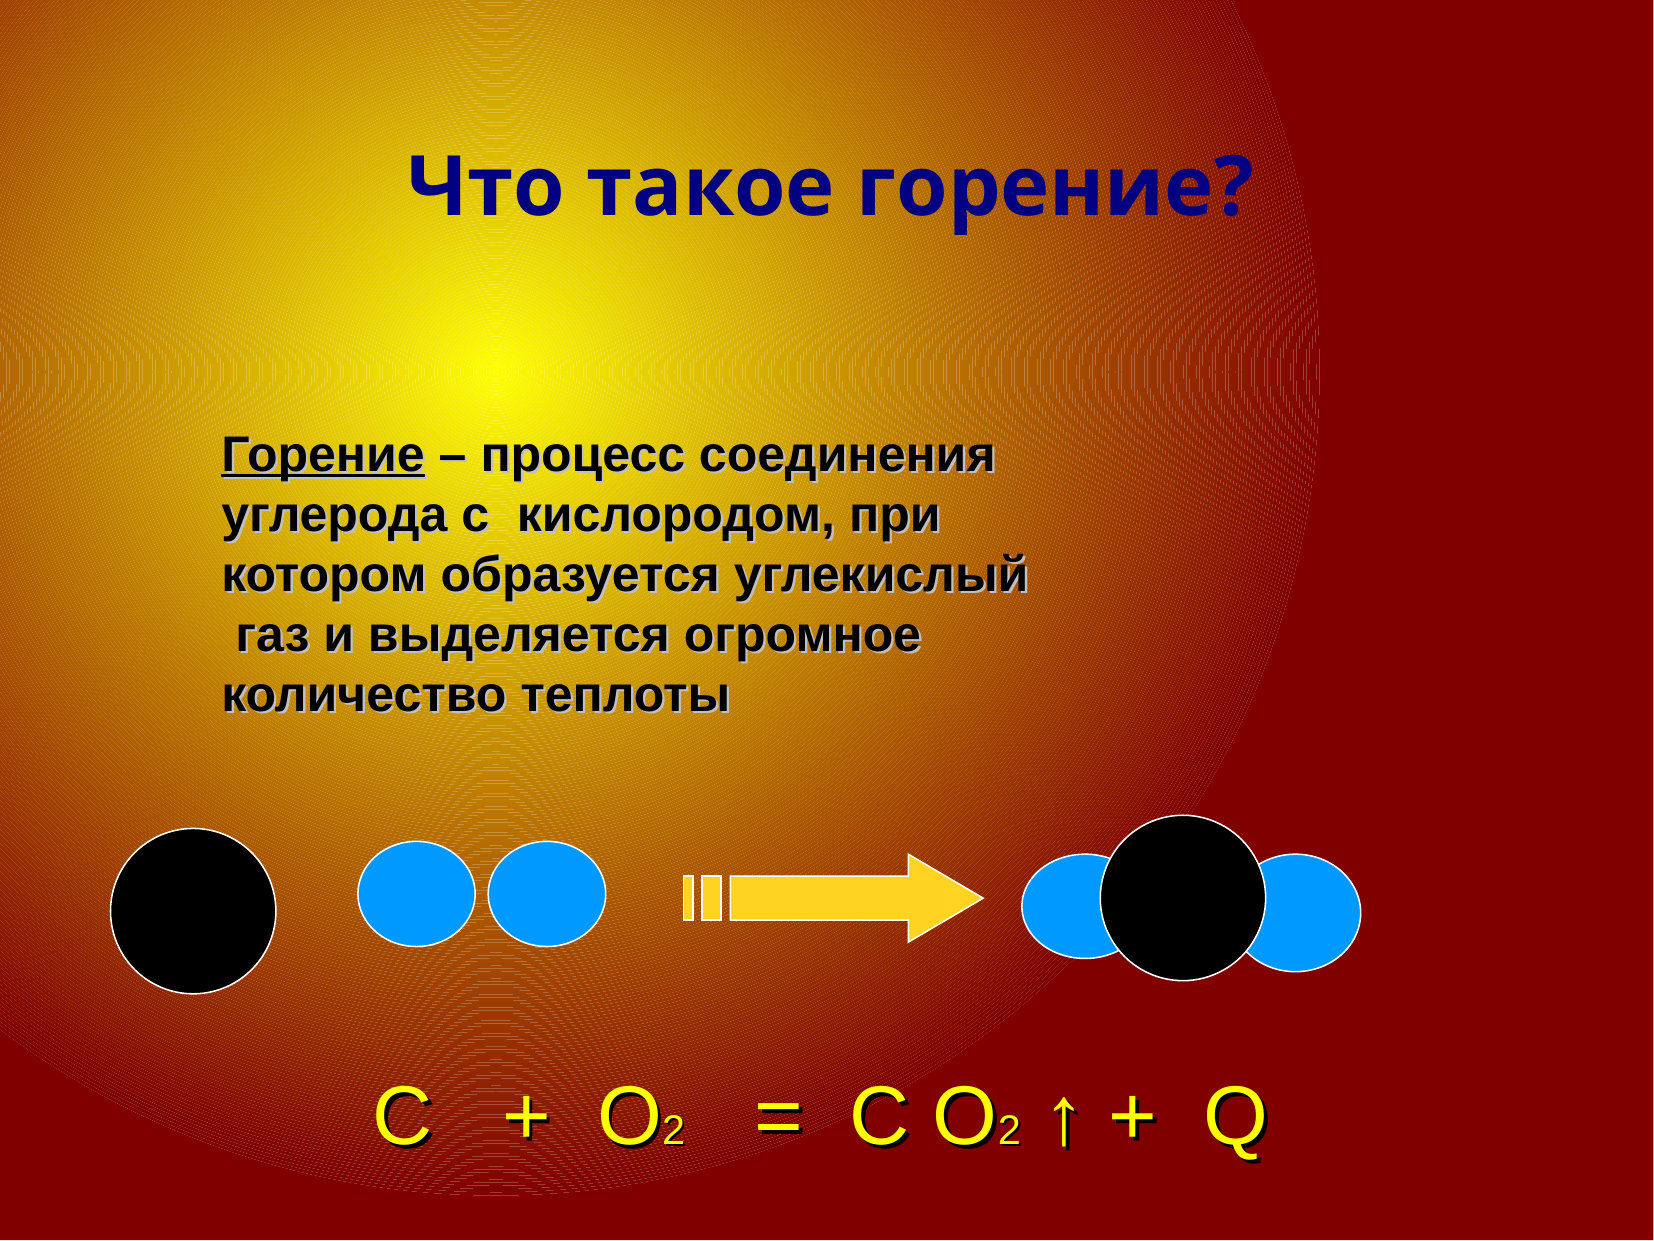

# Что такое горение?
Горение – процесс соединения
углерода с кислородом, при
котором образуется углекислый
 газ и выделяется огромное
количество теплоты
C + O2 = C O2 ↑ + Q